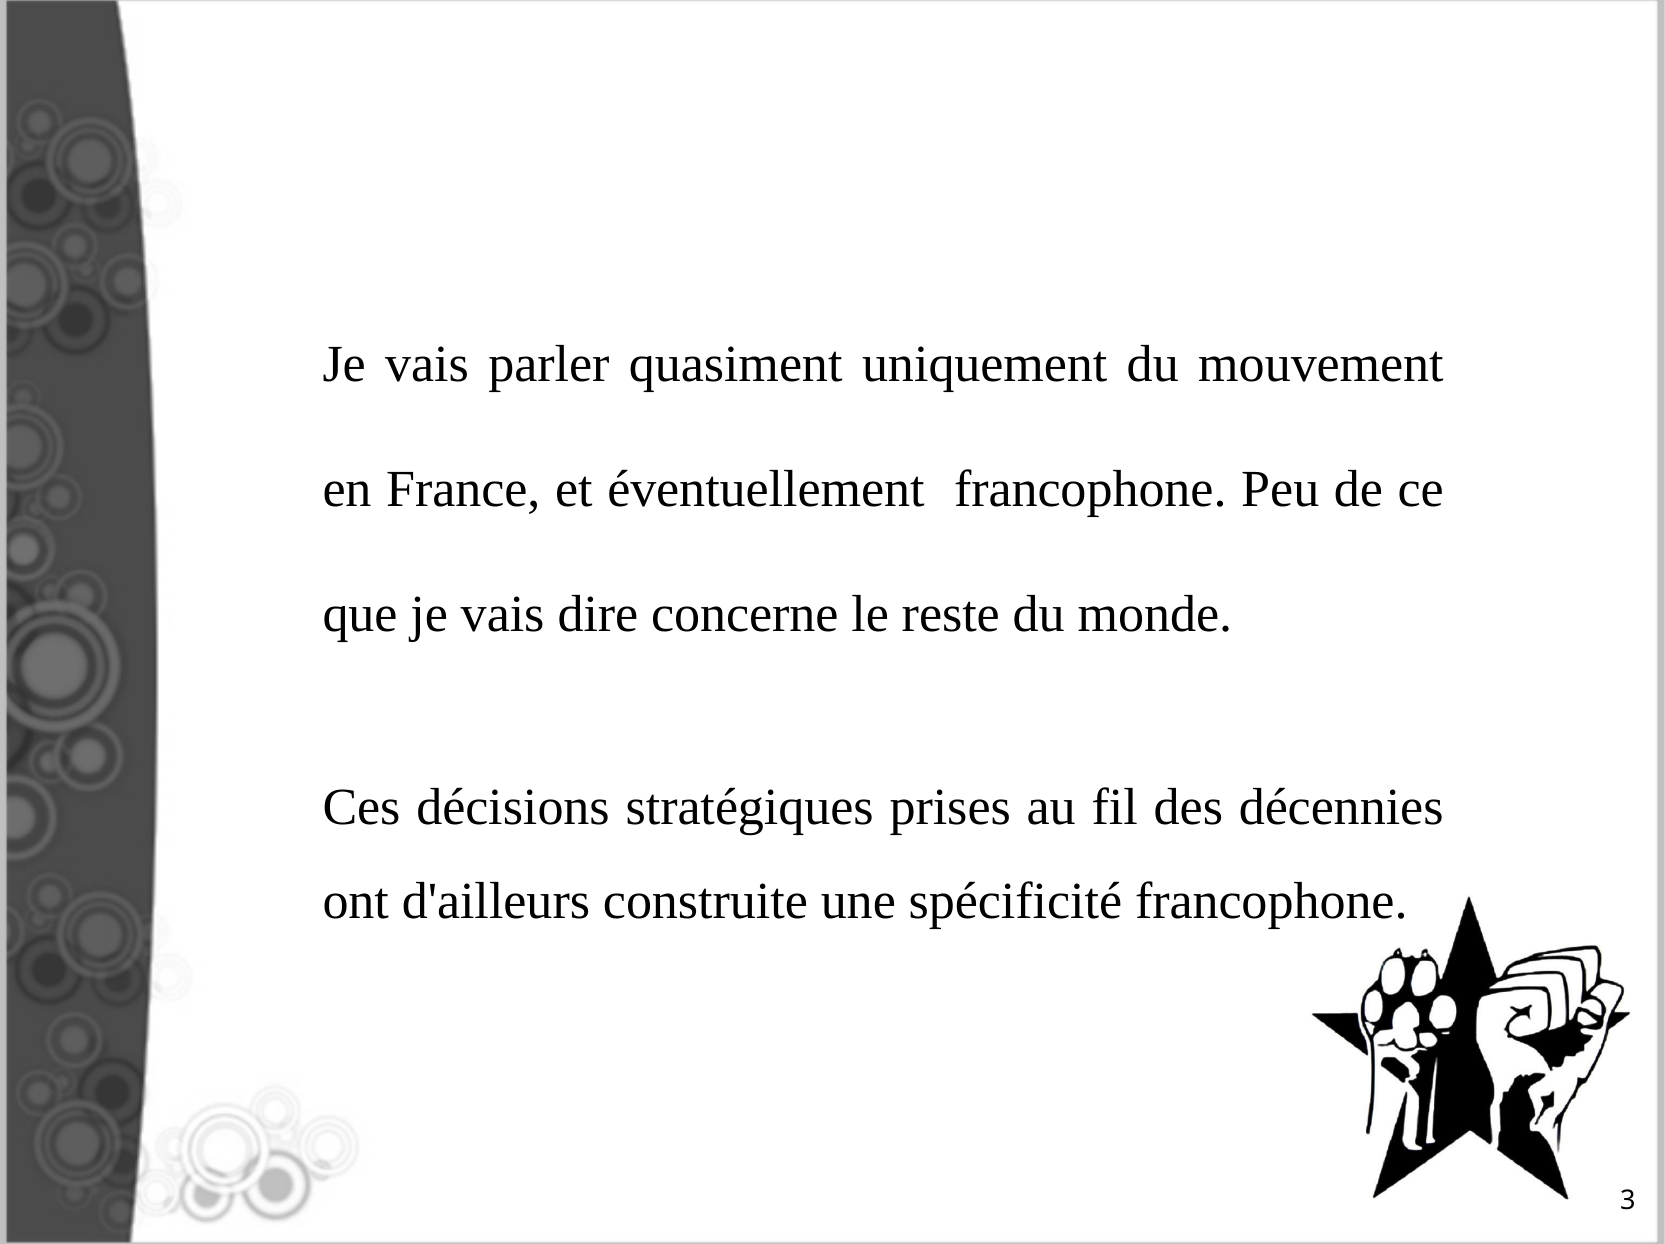

Je vais parler quasiment uniquement du mouvement en France, et éventuellement francophone. Peu de ce que je vais dire concerne le reste du monde.
Ces décisions stratégiques prises au fil des décennies ont d'ailleurs construite une spécificité francophone.